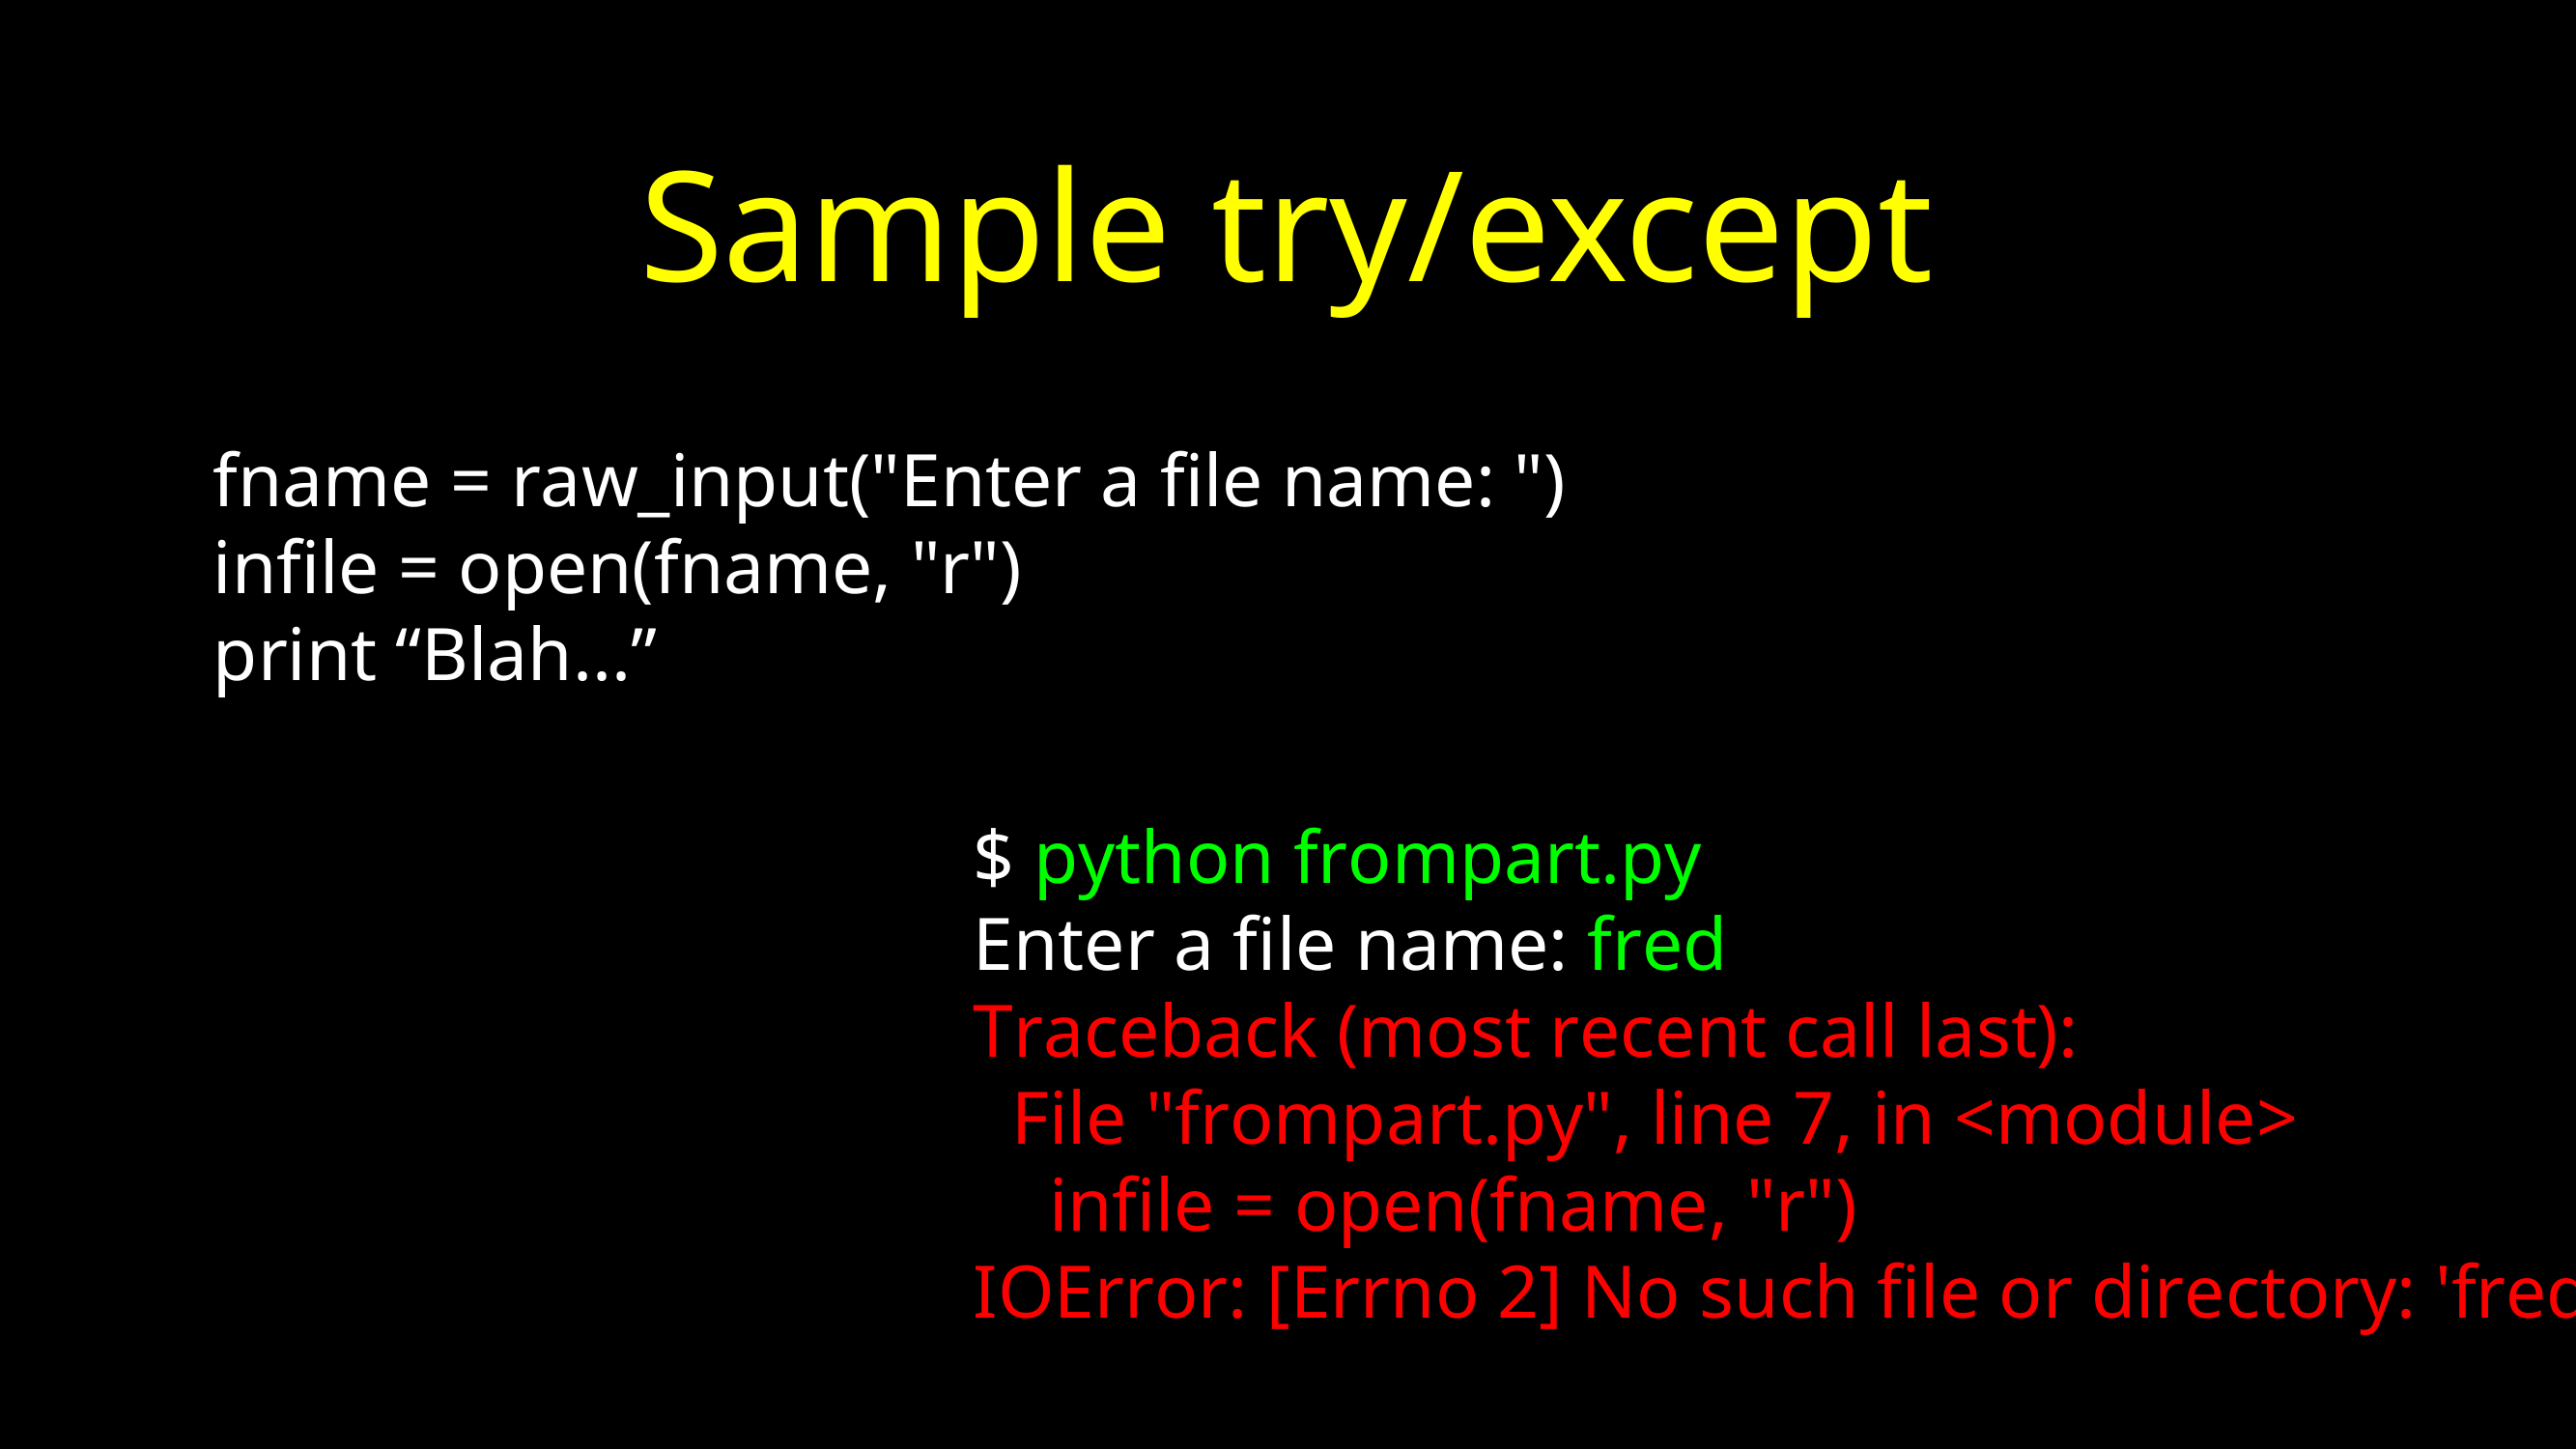

# Sample try/except
fname = raw_input("Enter a file name: ")
infile = open(fname, "r")
print “Blah...”
$ python frompart.py
Enter a file name: fred
Traceback (most recent call last):
 File "frompart.py", line 7, in <module>
 infile = open(fname, "r")
IOError: [Errno 2] No such file or directory: 'fred'